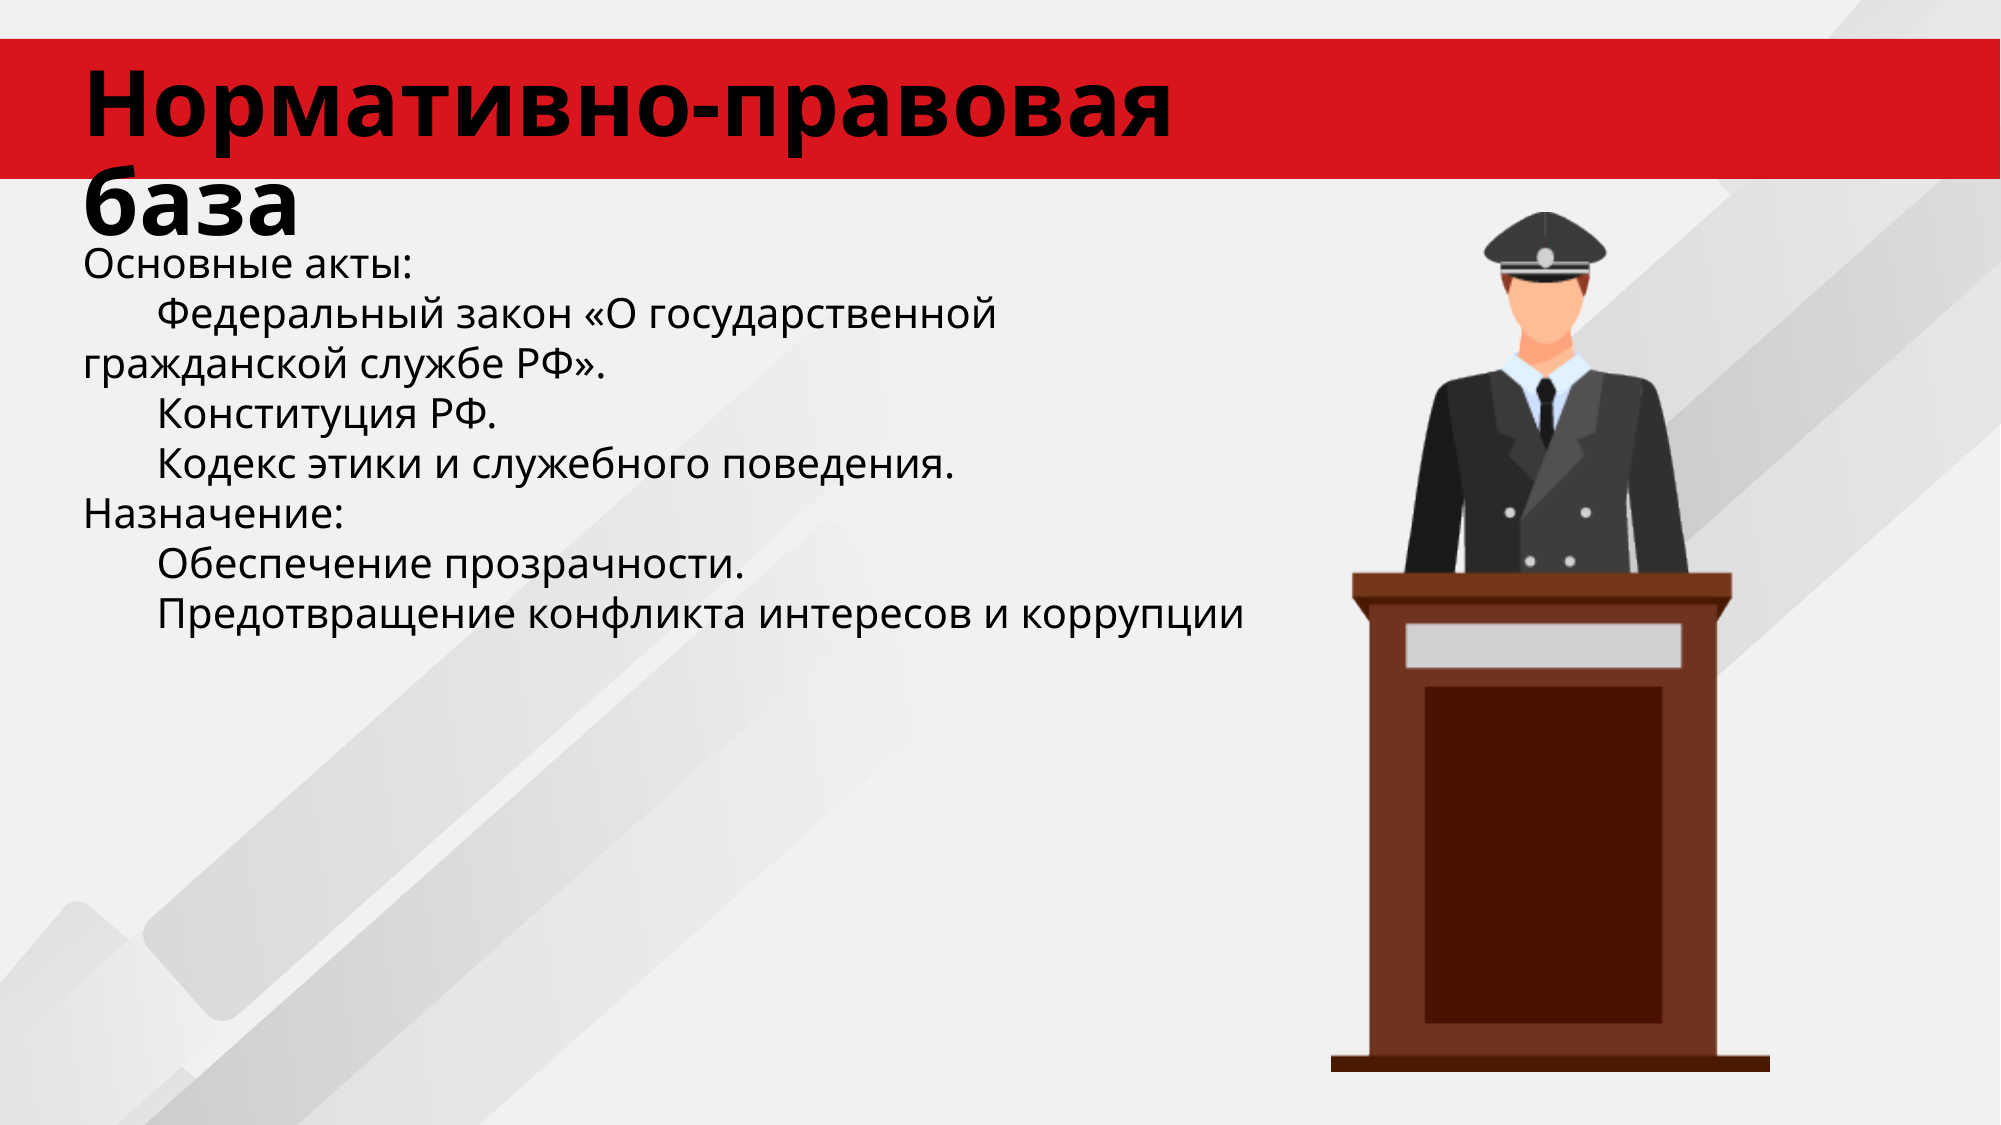

Нормативно-правовая база
Основные акты:
	Федеральный закон «О государственной гражданской службе РФ».
	Конституция РФ.
	Кодекс этики и служебного поведения.
Назначение:
	Обеспечение прозрачности.
	Предотвращение конфликта интересов и коррупции